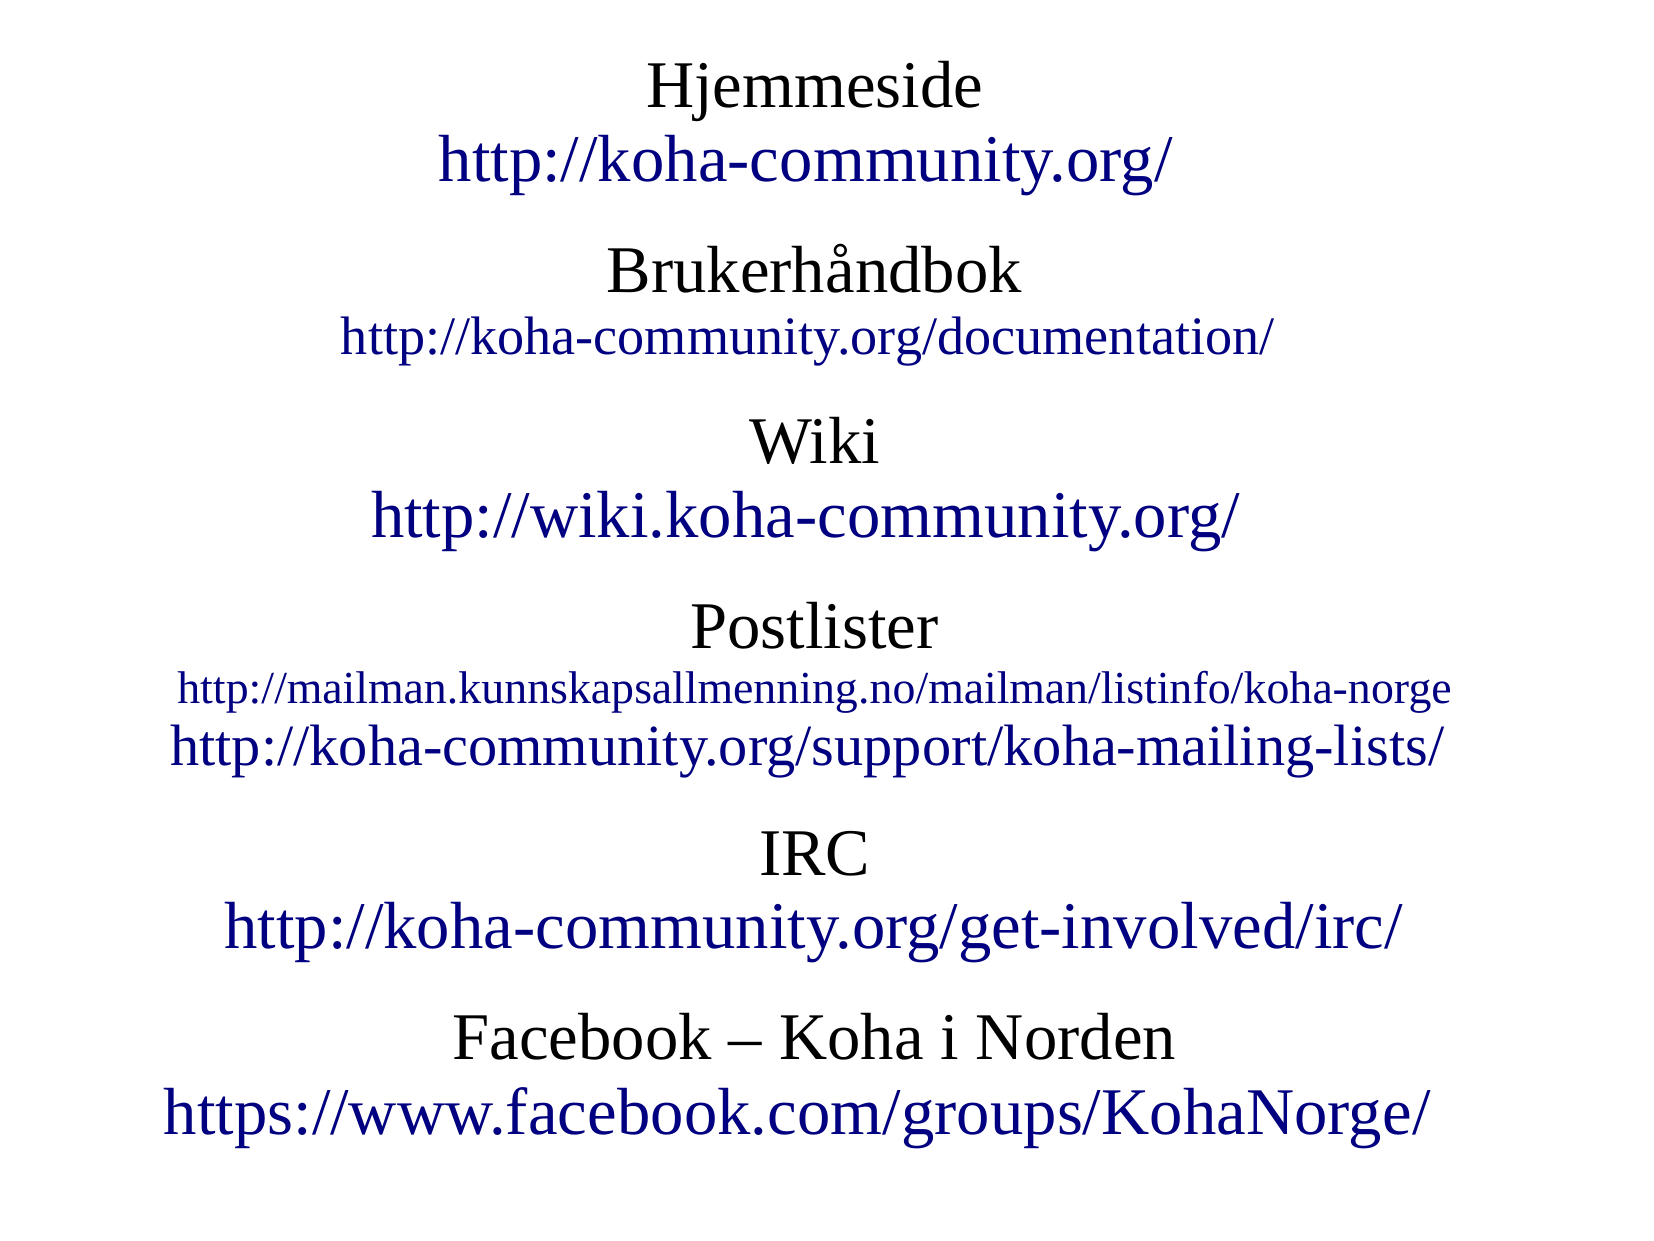

# Hjemmeside
http://koha-community.org/
Brukerhåndbok
http://koha-community.org/documentation/
Wiki
http://wiki.koha-community.org/
Postlister
http://mailman.kunnskapsallmenning.no/mailman/listinfo/koha-norge
http://koha-community.org/support/koha-mailing-lists/
IRC
http://koha-community.org/get-involved/irc/
Facebook – Koha i Norden
https://www.facebook.com/groups/KohaNorge/